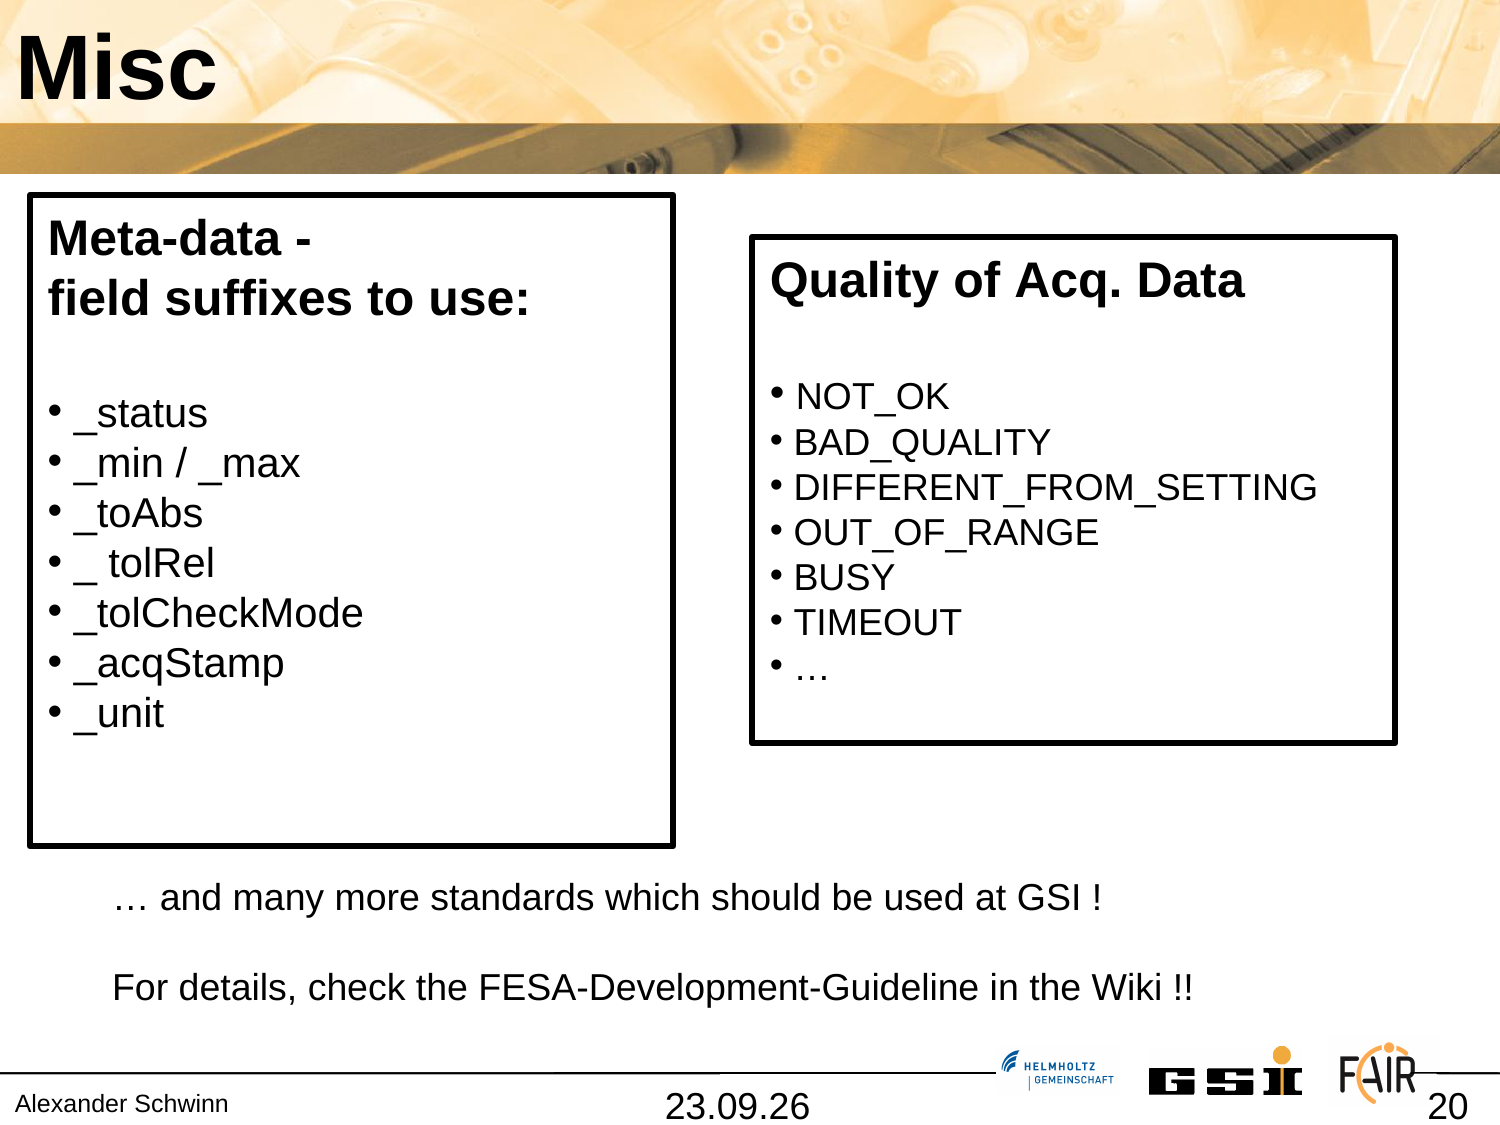

# Misc
Meta-data -
field suffixes to use:
 _status
 _min / _max
 _toAbs
 _ tolRel
 _tolCheckMode
 _acqStamp
 _unit
Quality of Acq. Data
 NOT_OK
 BAD_QUALITY
 DIFFERENT_FROM_SETTING
 OUT_OF_RANGE
 BUSY
 TIMEOUT
 …
… and many more standards which should be used at GSI !
For details, check the FESA-Development-Guideline in the Wiki !!
20